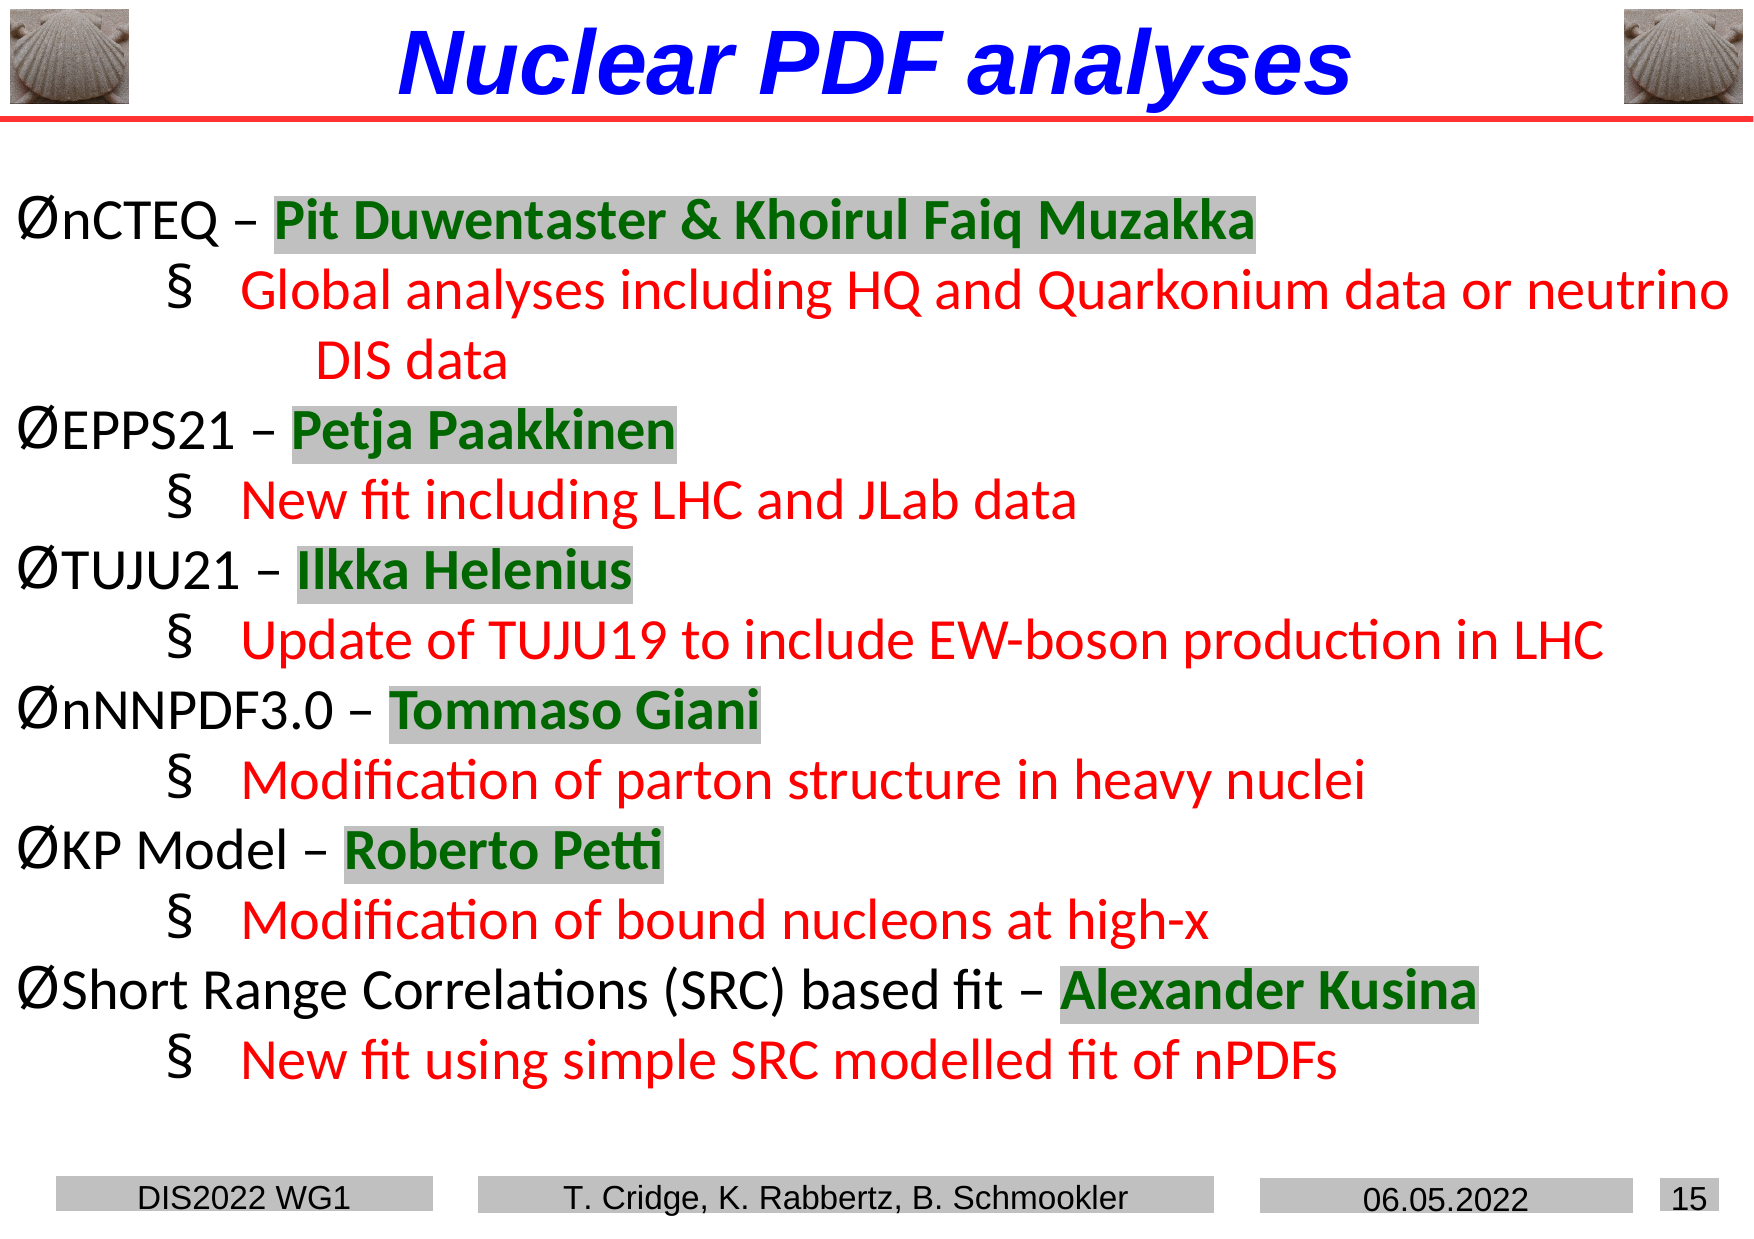

# Nuclear PDF analyses
nCTEQ – Pit Duwentaster & Khoirul Faiq Muzakka
Global analyses including HQ and Quarkonium data or neutrino DIS data
EPPS21 – Petja Paakkinen
New fit including LHC and JLab data
TUJU21 – Ilkka Helenius
Update of TUJU19 to include EW-boson production in LHC
nNNPDF3.0 – Tommaso Giani
Modification of parton structure in heavy nuclei
KP Model – Roberto Petti
Modification of bound nucleons at high-x
Short Range Correlations (SRC) based fit – Alexander Kusina
New fit using simple SRC modelled fit of nPDFs